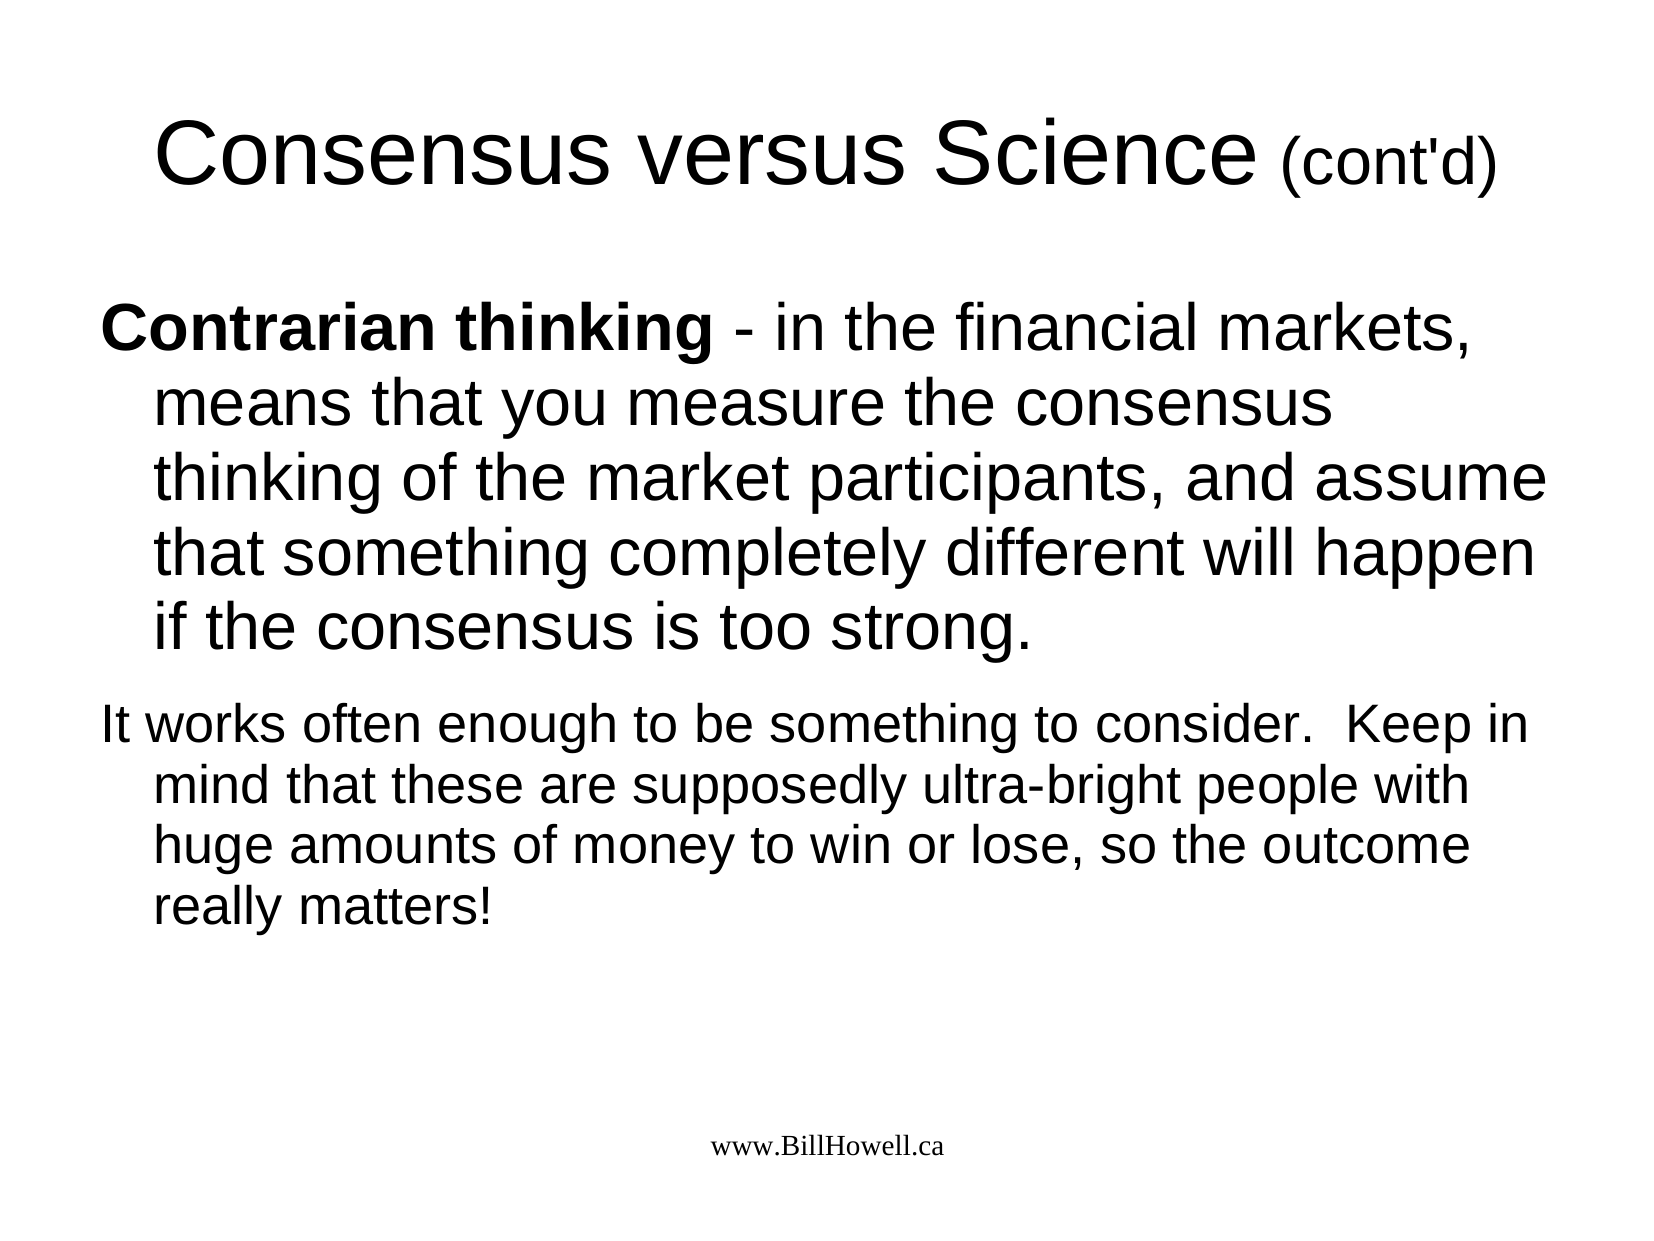

# Consensus versus Science (cont'd)
Contrarian thinking - in the financial markets, means that you measure the consensus thinking of the market participants, and assume that something completely different will happen if the consensus is too strong.
It works often enough to be something to consider. Keep in mind that these are supposedly ultra-bright people with huge amounts of money to win or lose, so the outcome really matters!